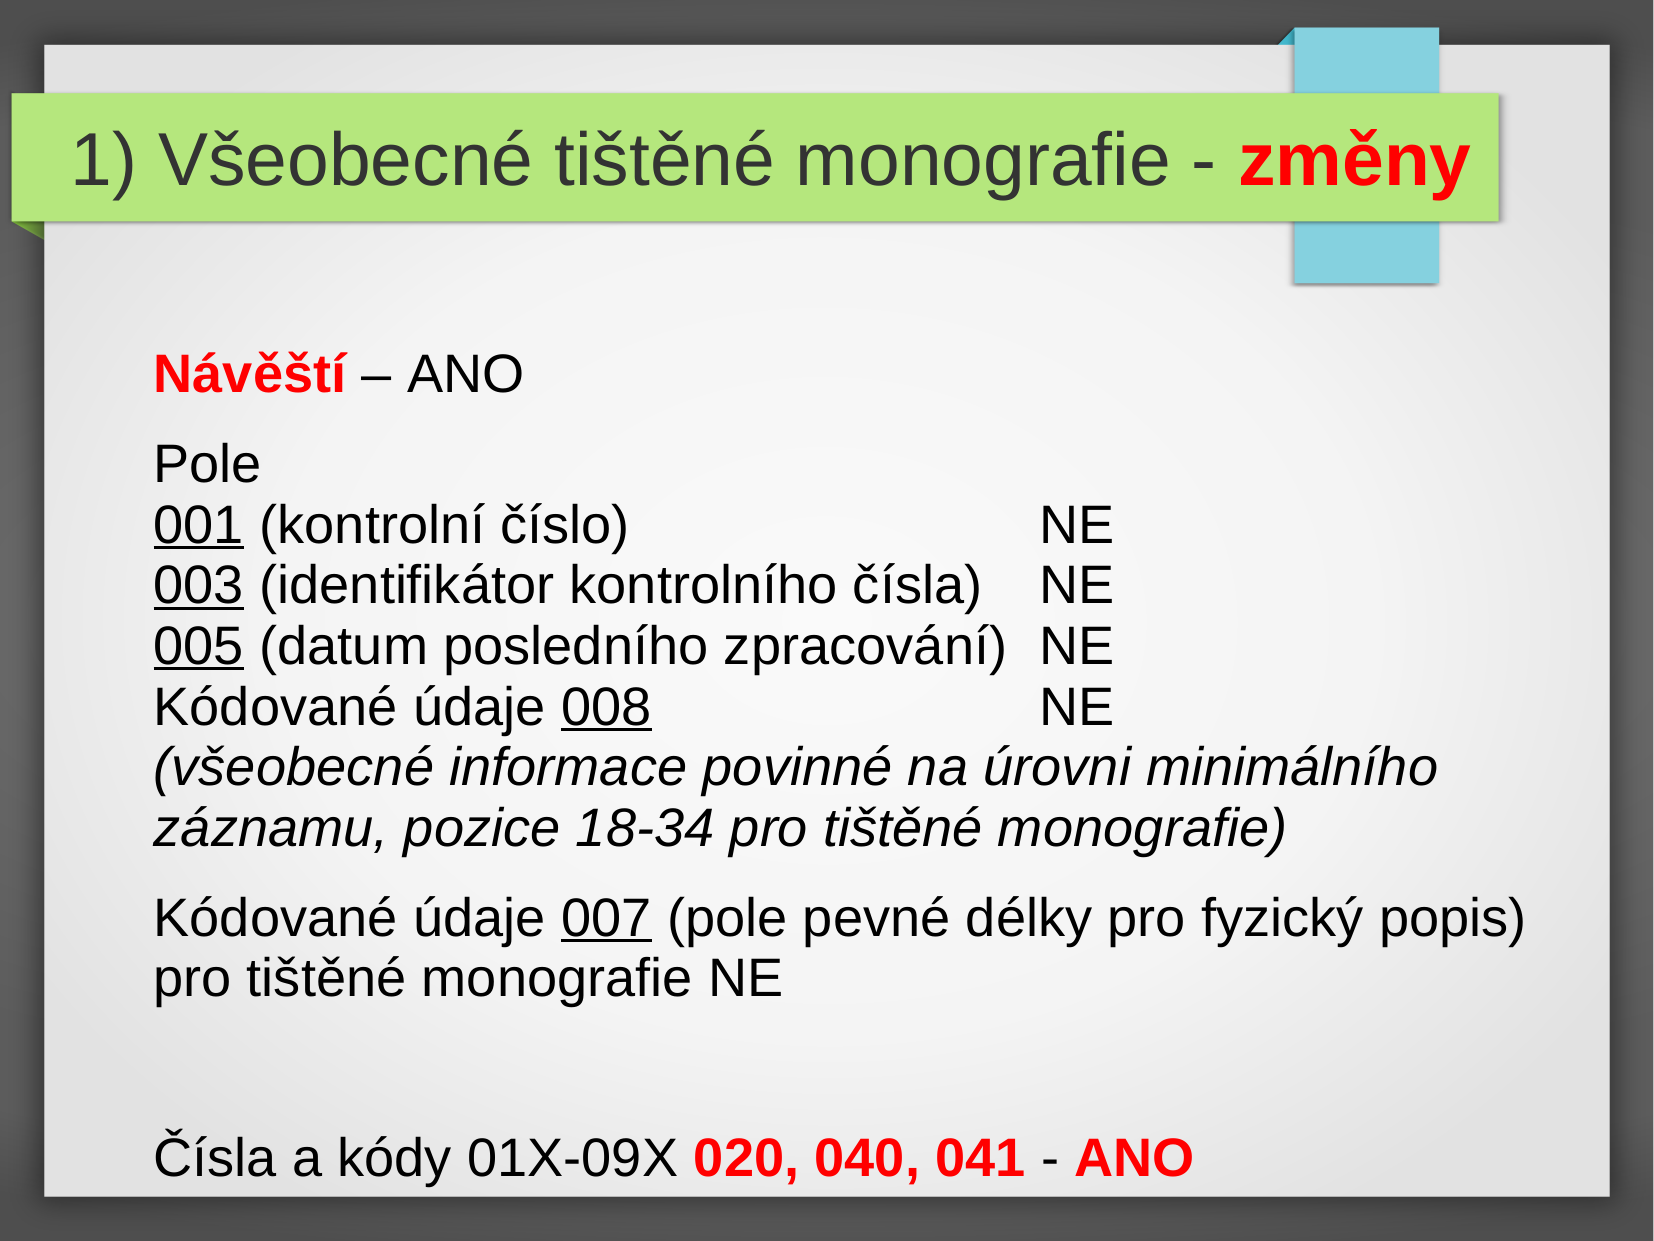

# 1) Všeobecné tištěné monografie - změny
Návěští – ANO
Pole
001 (kontrolní číslo) 						NE
003 (identifikátor kontrolního čísla) 	NE
005 (datum posledního zpracování) 	NE
Kódované údaje 008 						NE
(všeobecné informace povinné na úrovni minimálního záznamu, pozice 18-34 pro tištěné monografie)
Kódované údaje 007 (pole pevné délky pro fyzický popis) pro tištěné monografie NE
Čísla a kódy 01X-09X 020, 040, 041 - ANO